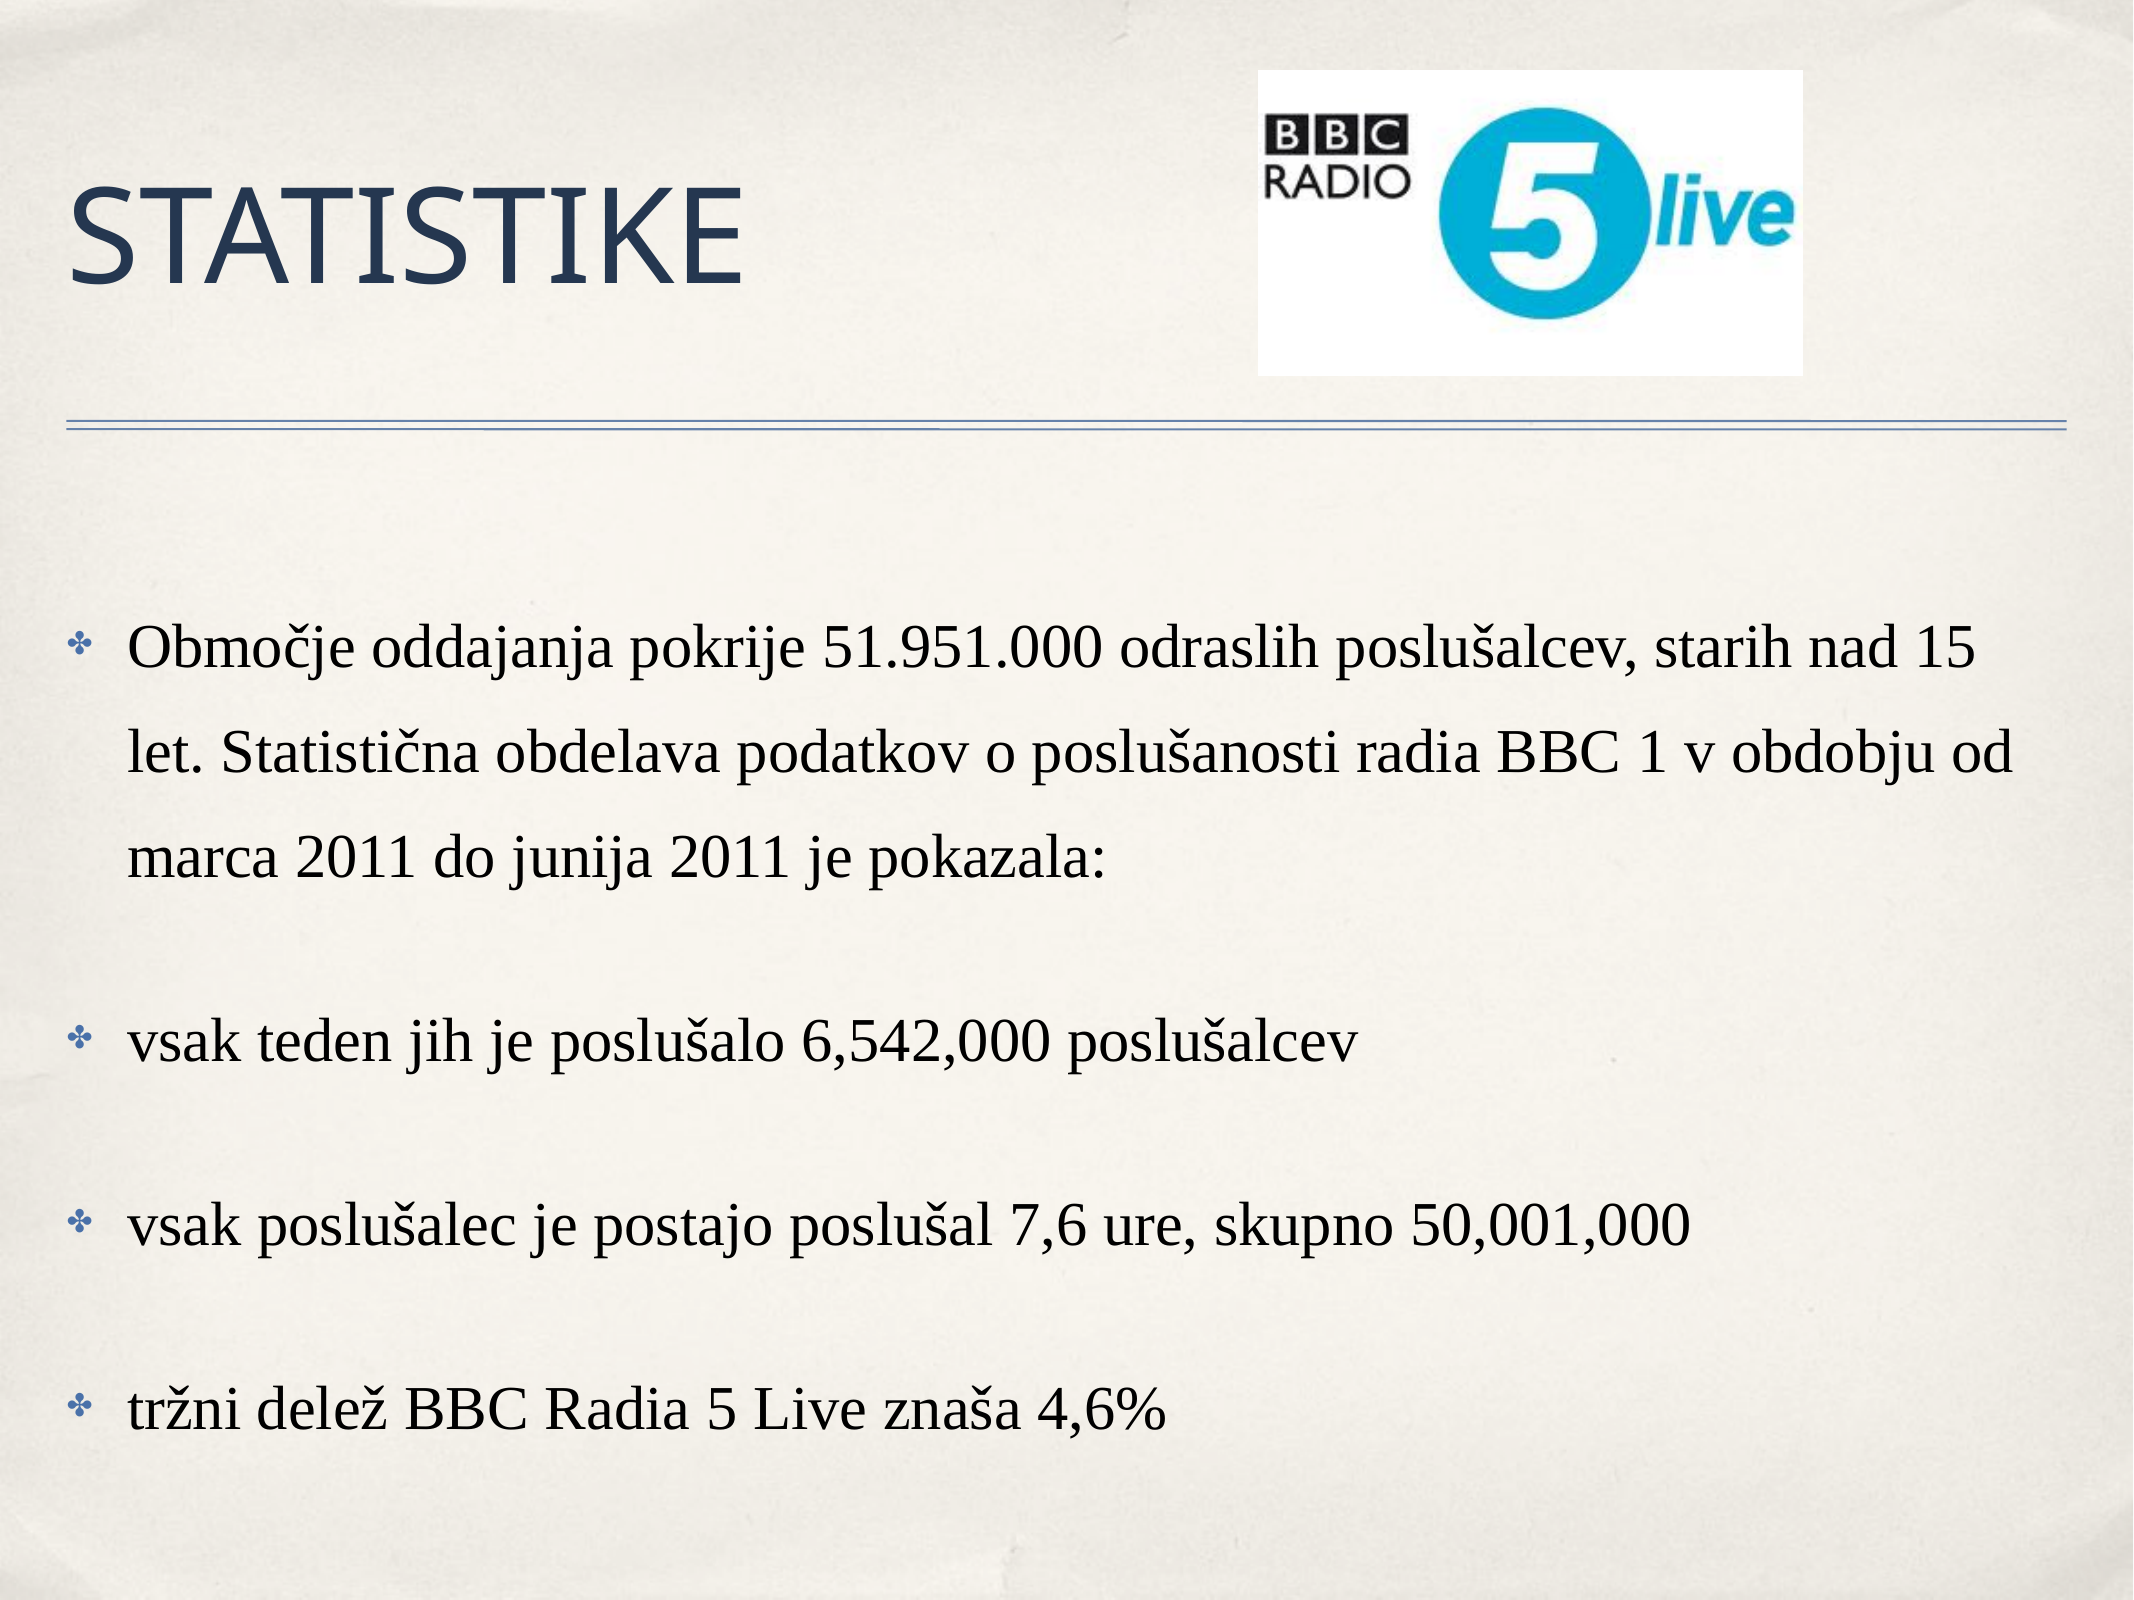

# STATISTIKE
Območje oddajanja pokrije 51.951.000 odraslih poslušalcev, starih nad 15 let. Statistična obdelava podatkov o poslušanosti radia BBC 1 v obdobju od marca 2011 do junija 2011 je pokazala:
vsak teden jih je poslušalo 6,542,000 poslušalcev
vsak poslušalec je postajo poslušal 7,6 ure, skupno 50,001,000
tržni delež BBC Radia 5 Live znaša 4,6%